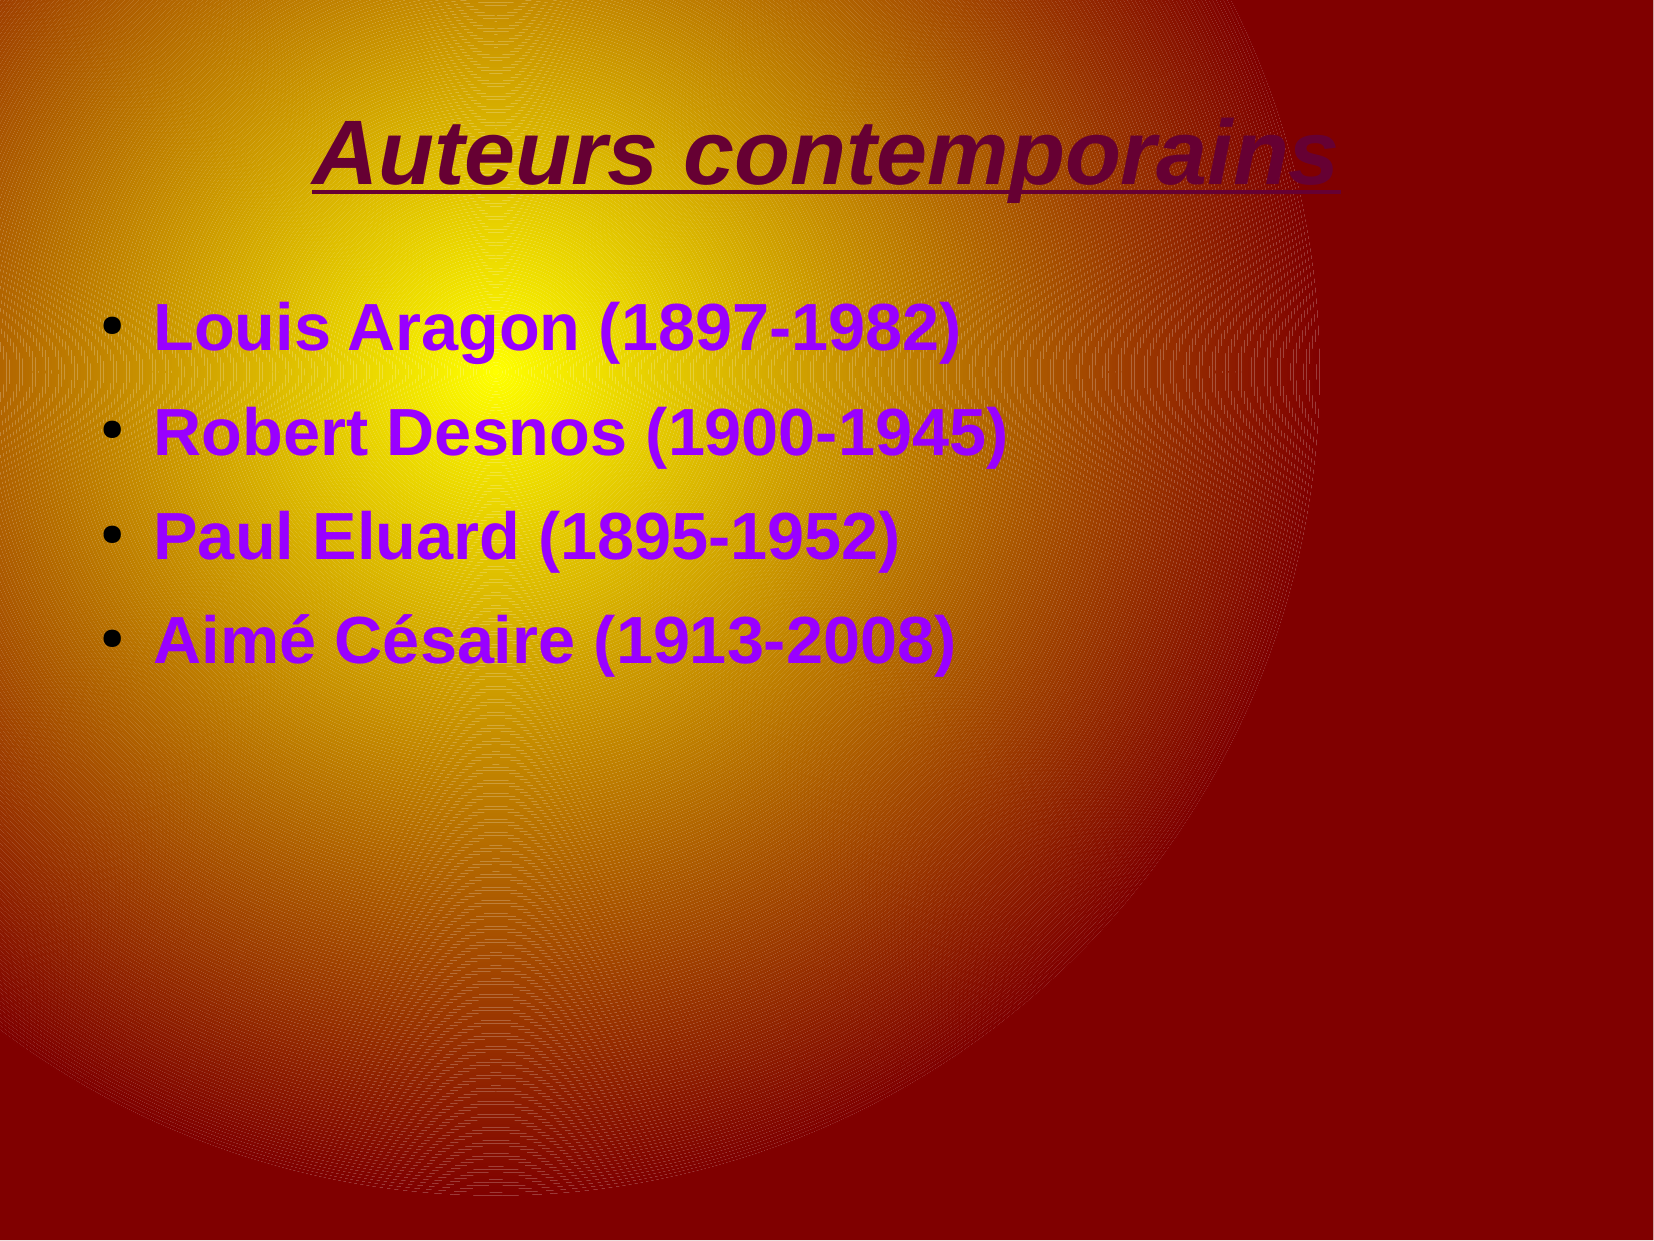

# Auteurs contemporains
Louis Aragon (1897-1982)
Robert Desnos (1900-1945)
Paul Eluard (1895-1952)
Aimé Césaire (1913-2008)